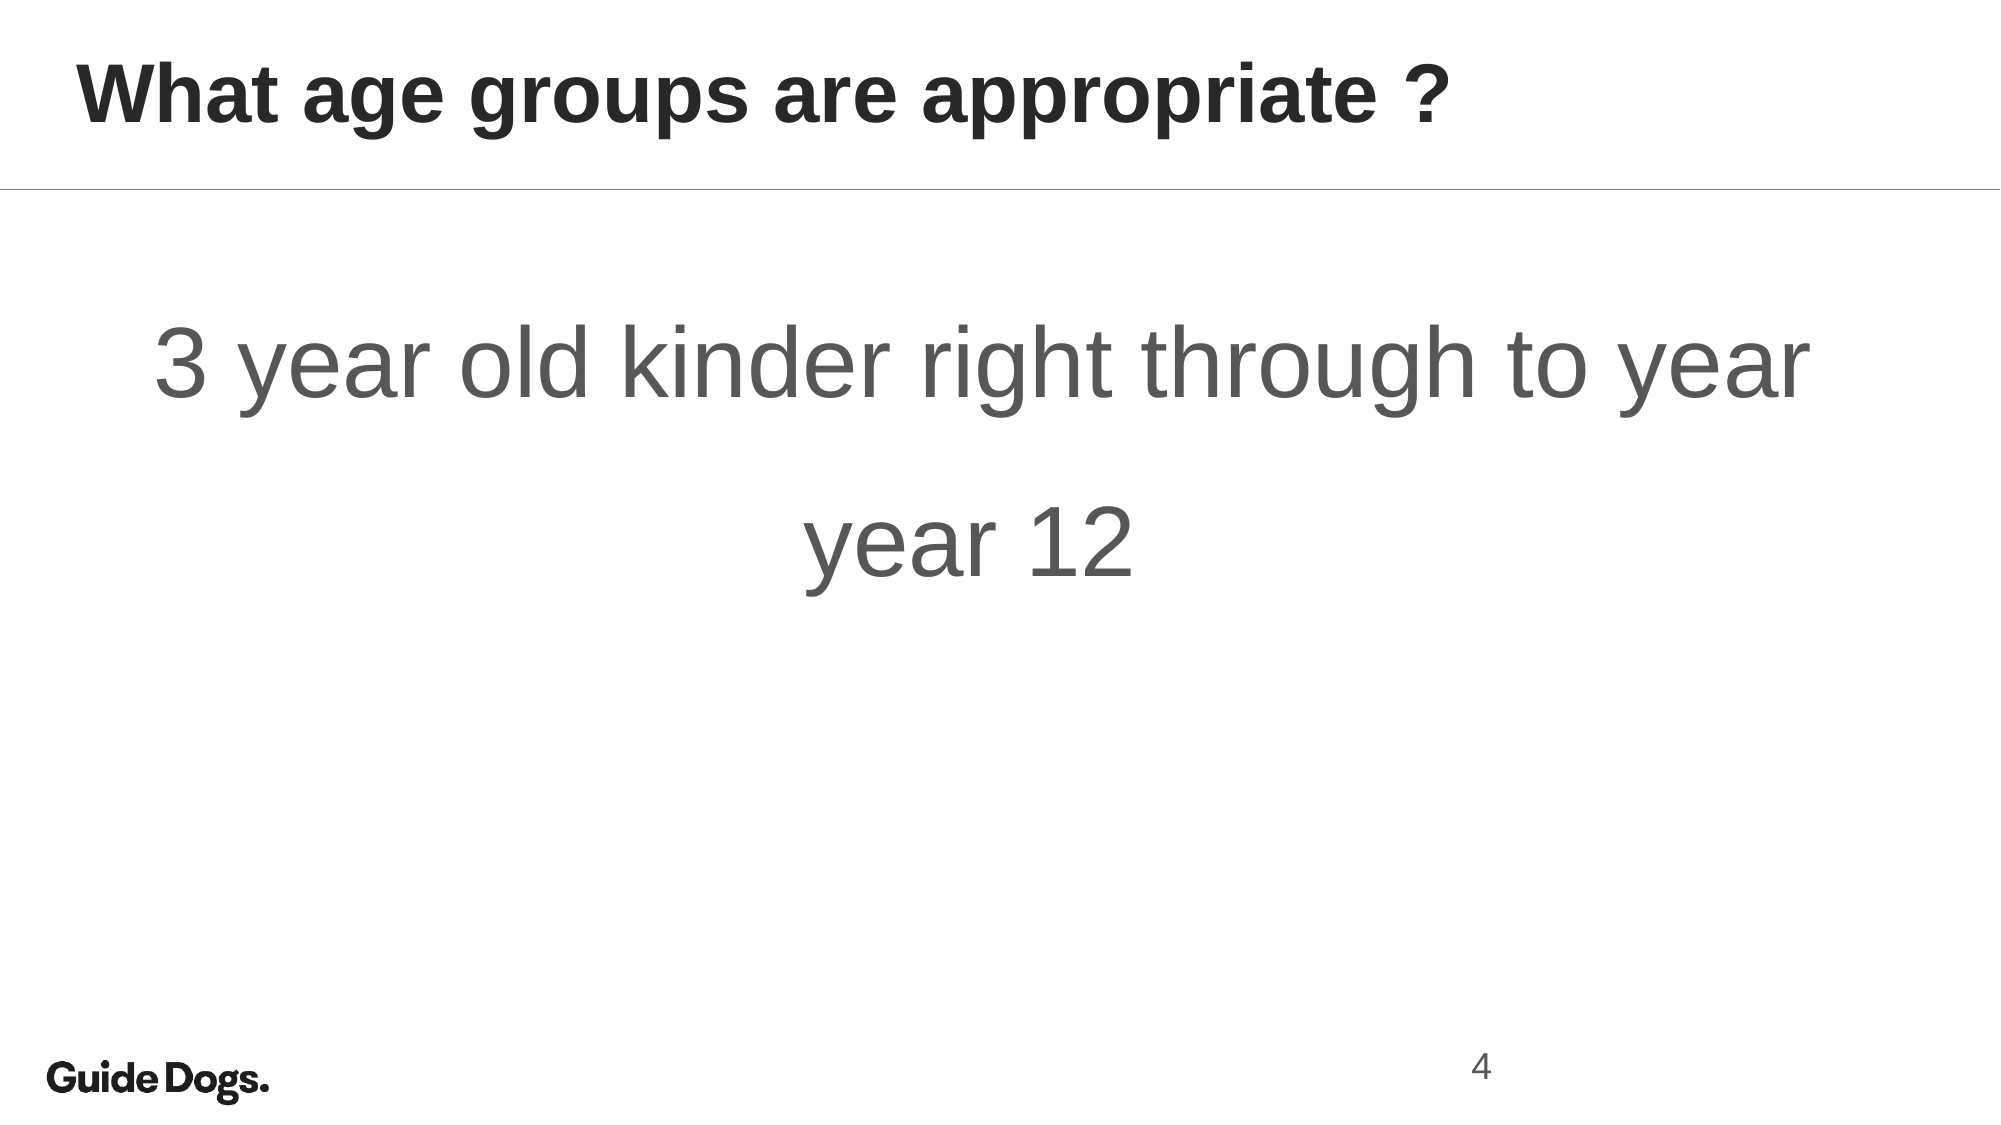

# What age groups are appropriate ?
3 year old kinder right through to year year 12